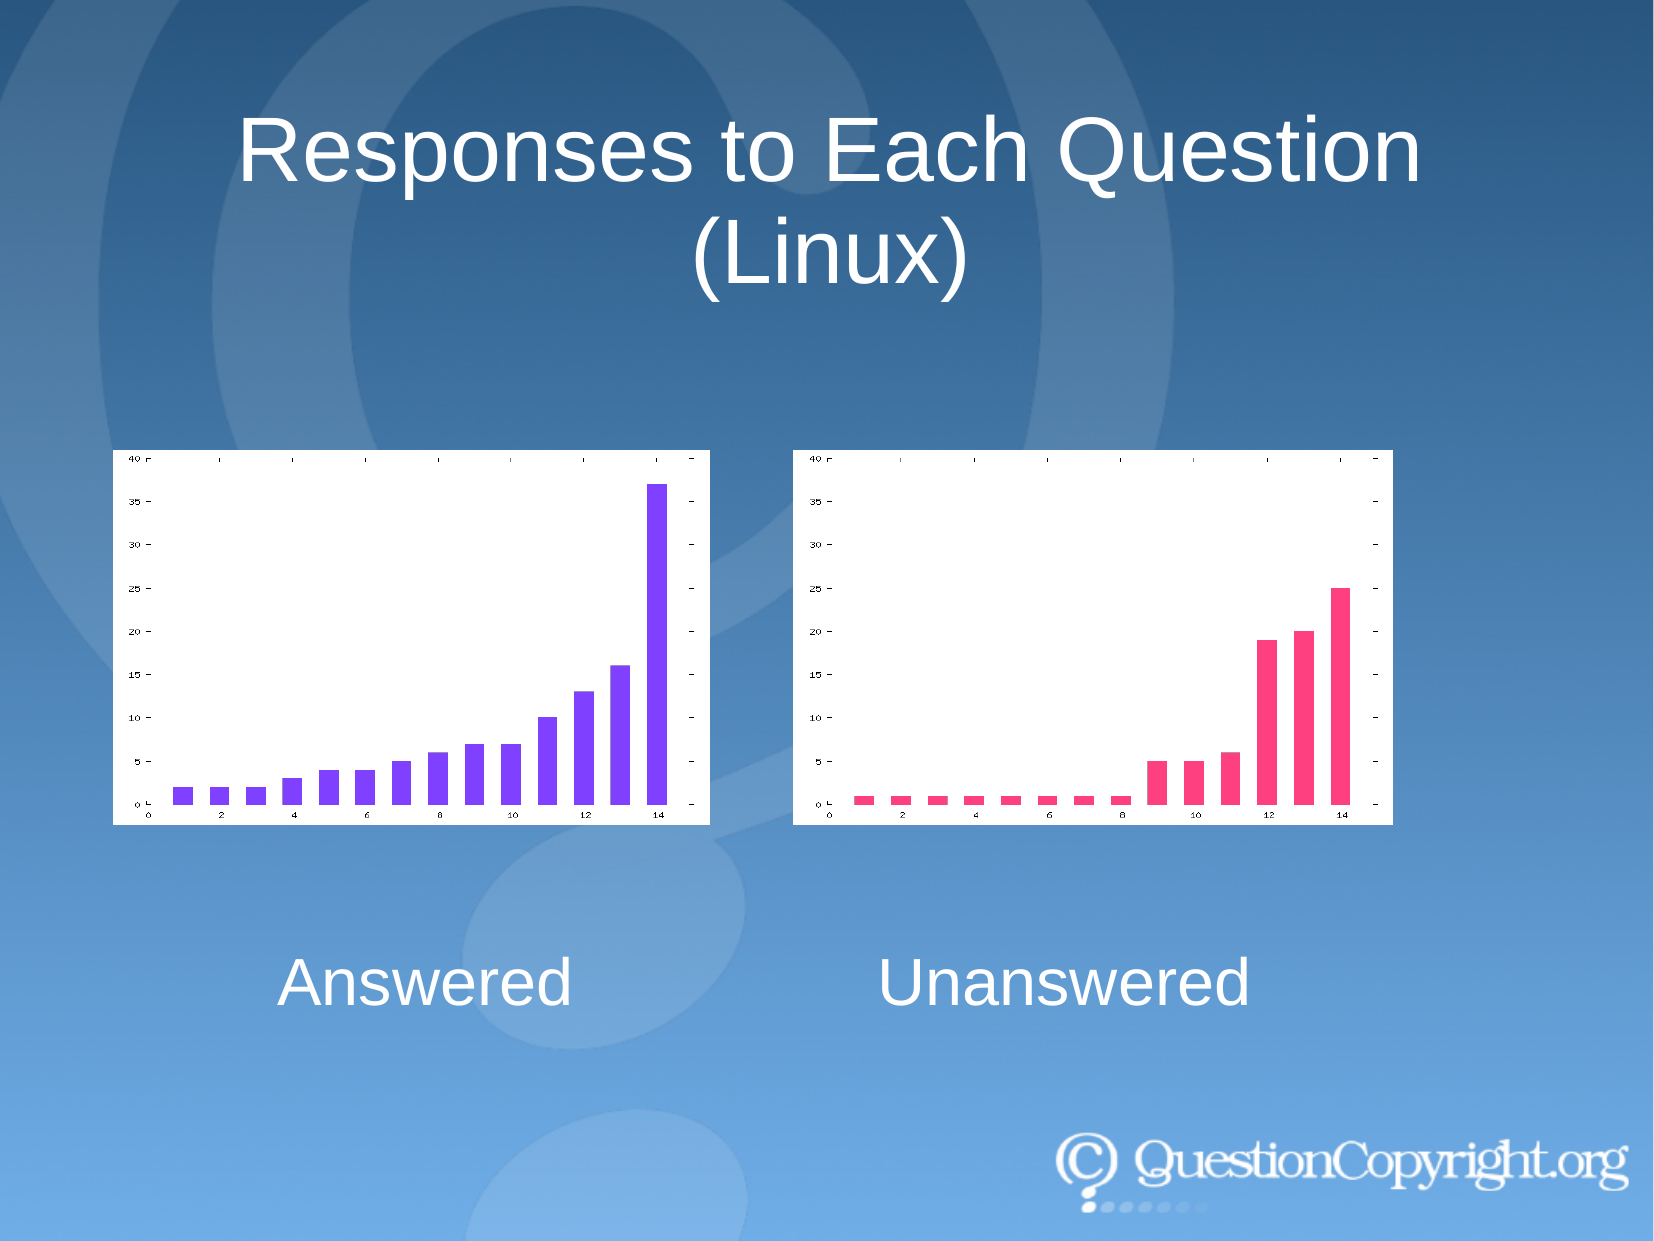

# Responses to Each Question (Linux)
Answered
Unanswered